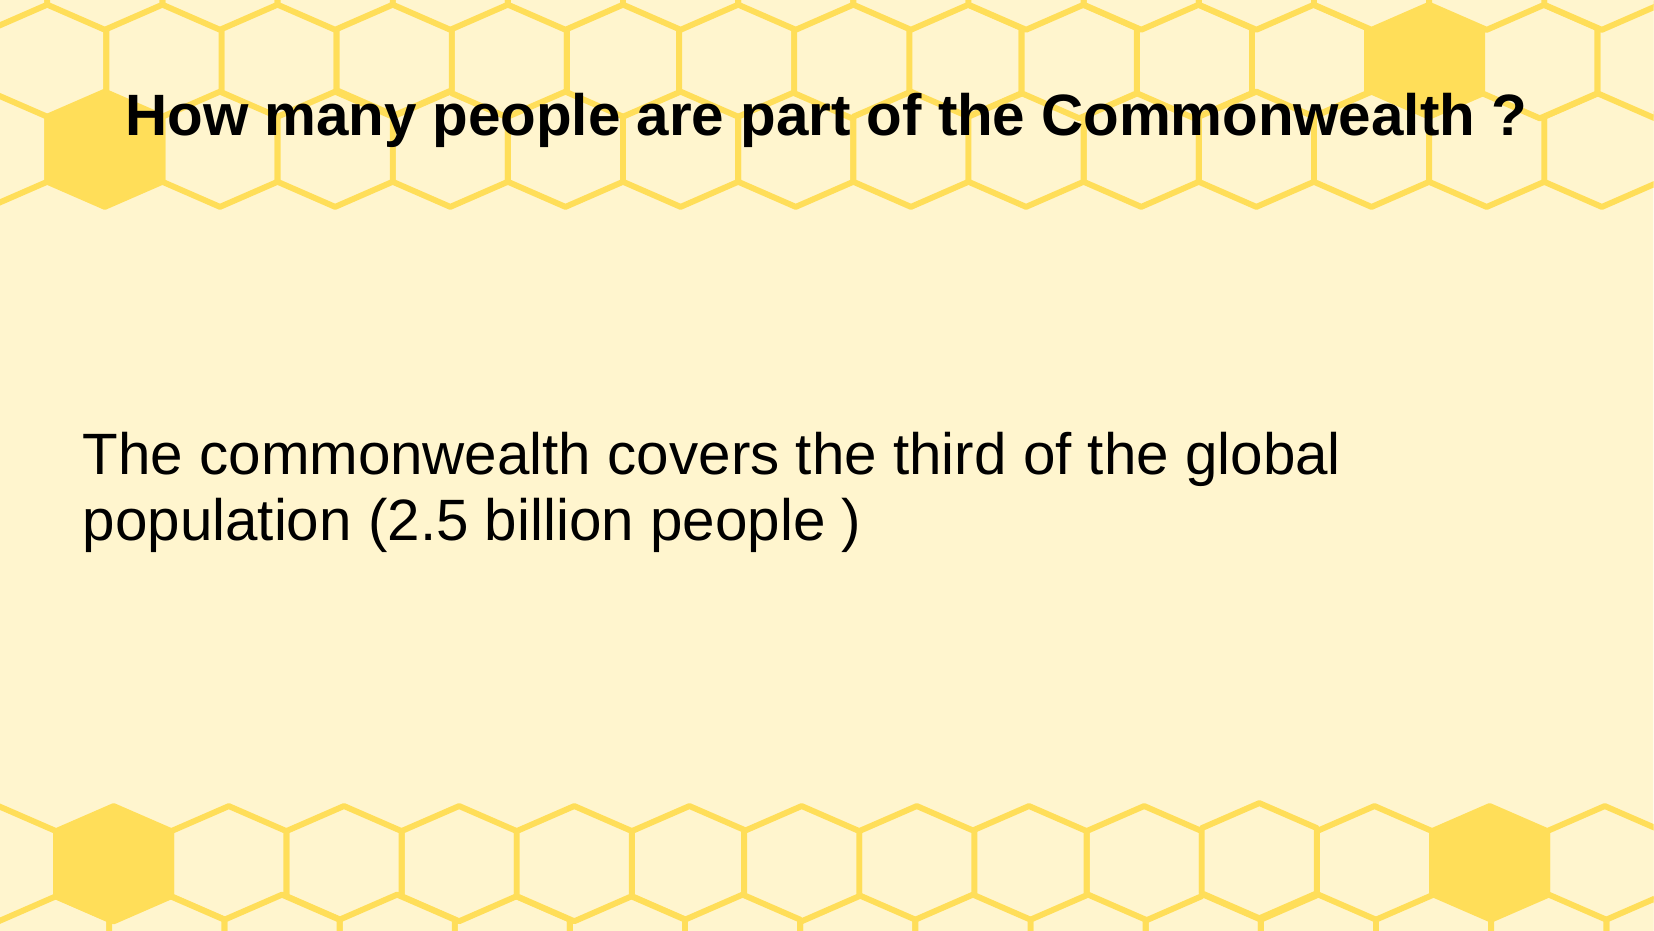

# How many people are part of the Commonwealth ?
The commonwealth covers the third of the global population (2.5 billion people )